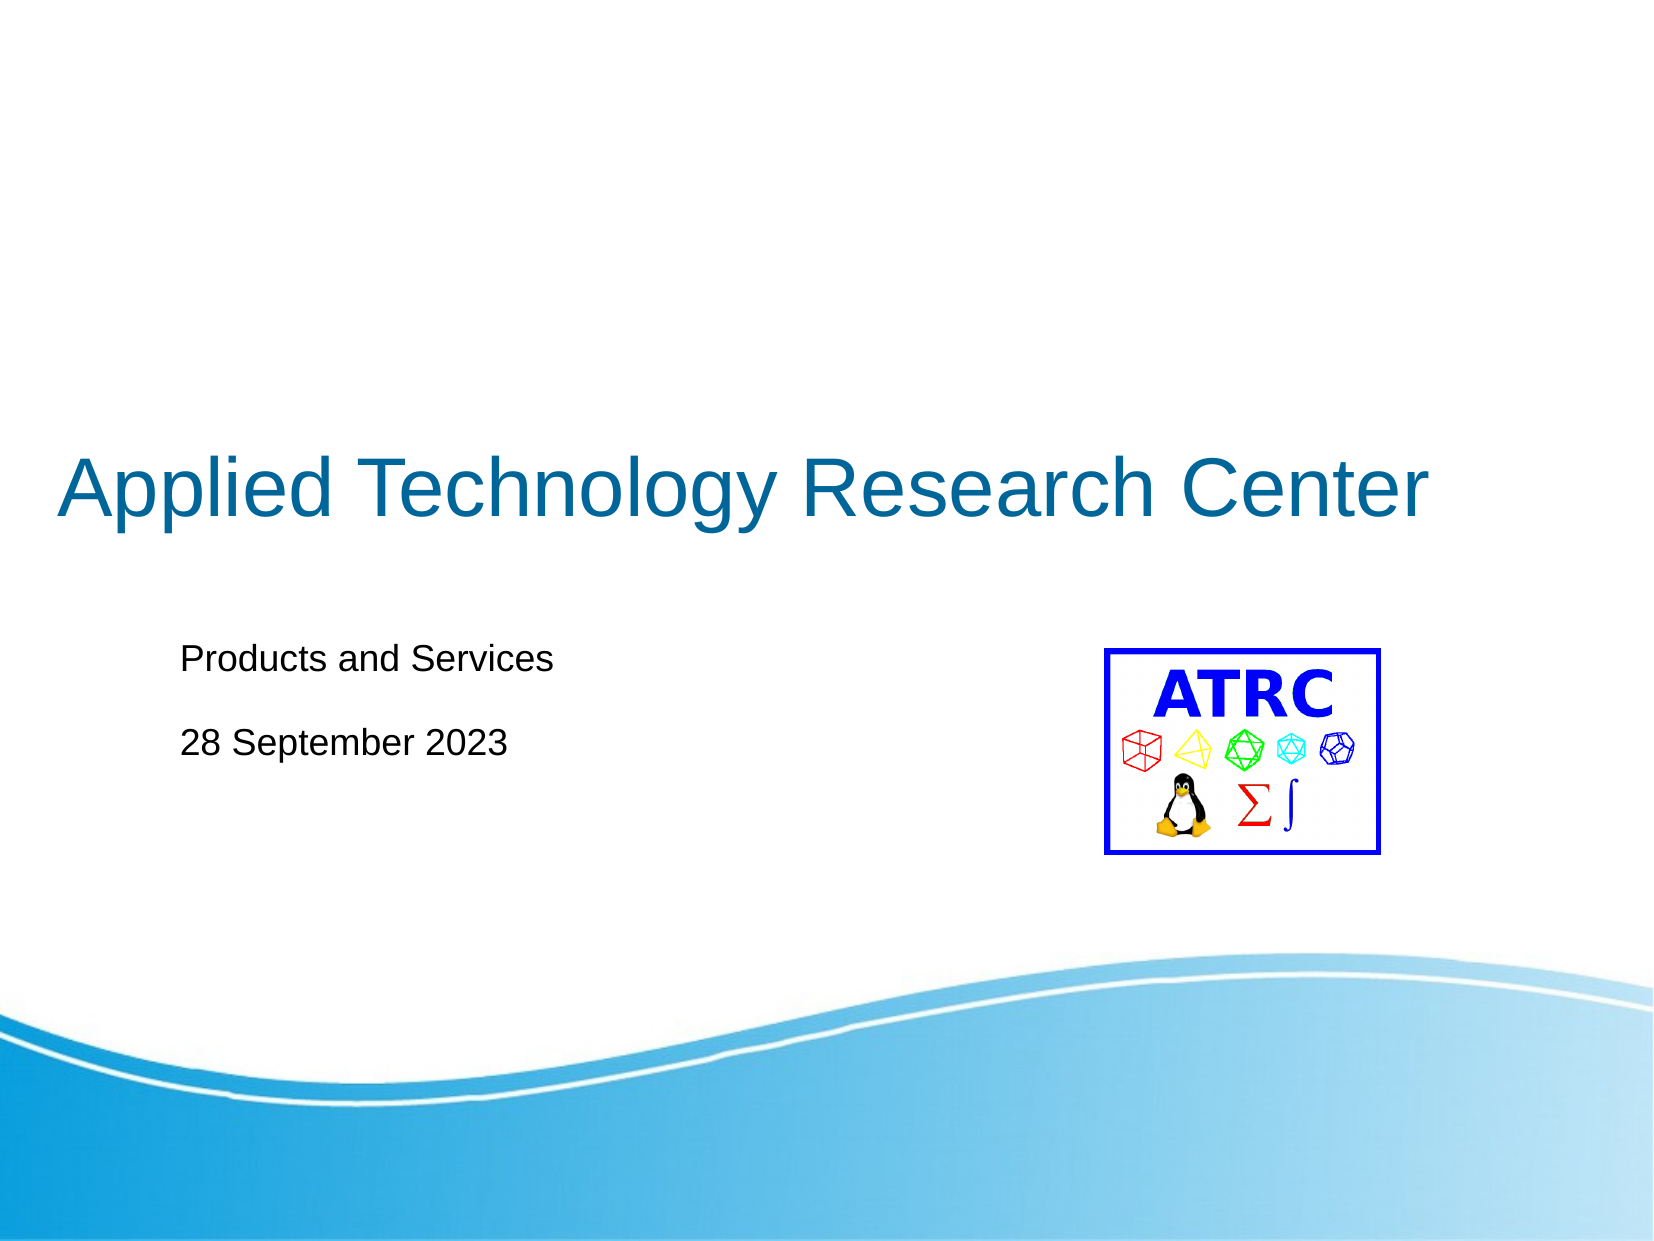

# Applied Technology Research Center
Products and Services
28 September 2023